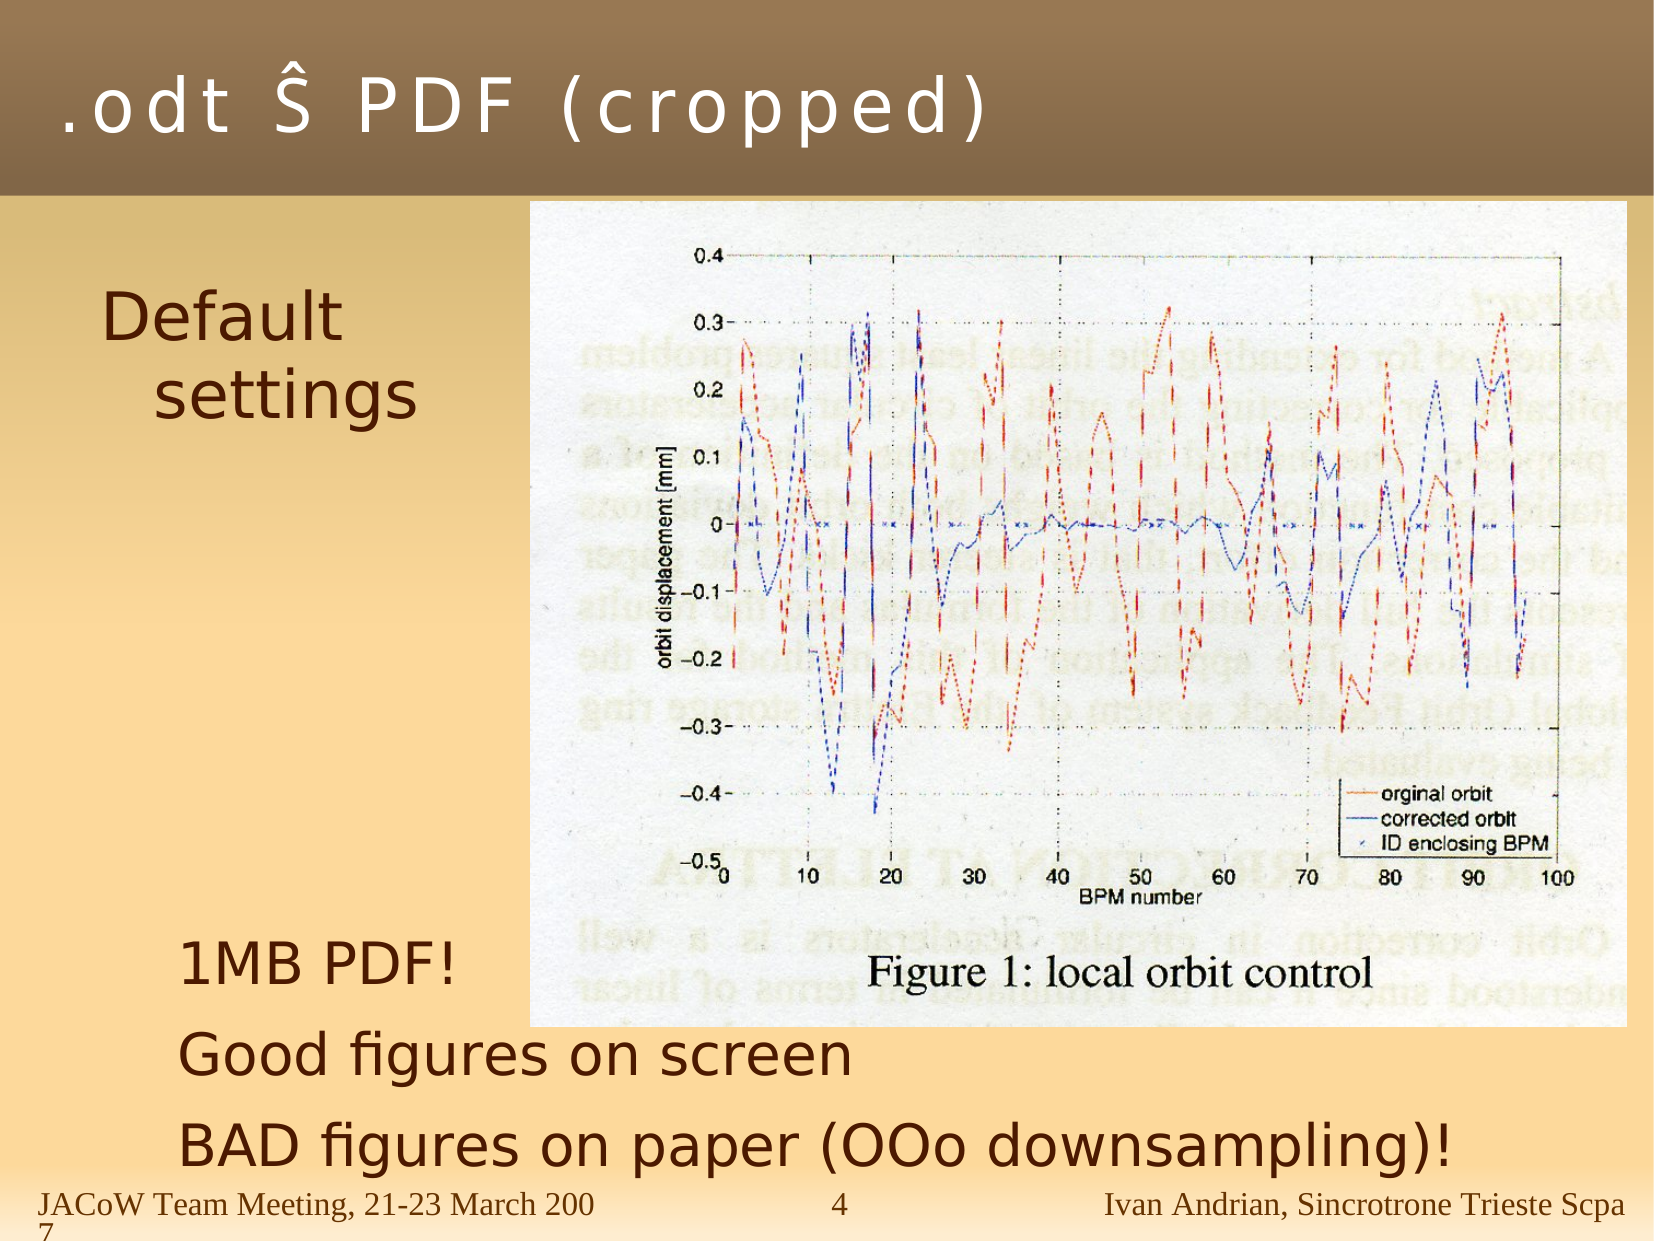

# .odt Ŝ PDF (cropped)
Default
settings
1MB PDF!
Good figures on screen
BAD figures on paper (OOo downsampling)!
JACoW Team Meeting, 21-23 March 2007
4
Ivan Andrian, Sincrotrone Trieste Scpa